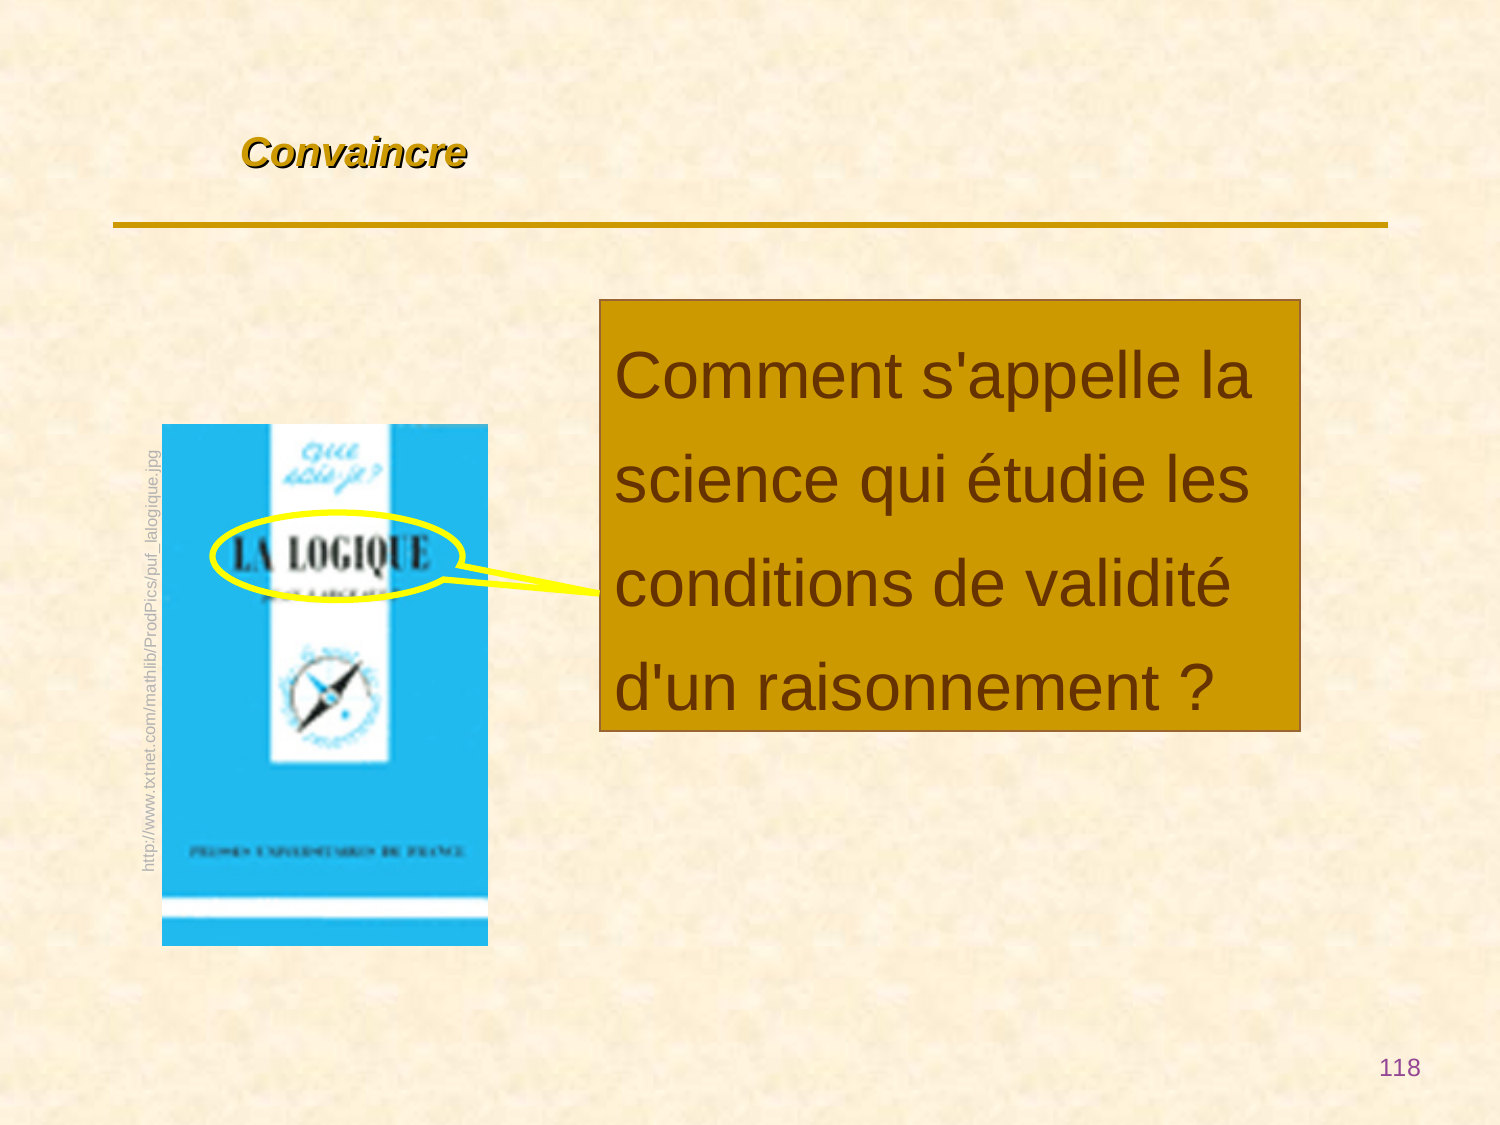

Convaincre
Comment s'appelle la science qui étudie les conditions de validité d'un raisonnement ?
http://www.txtnet.com/mathlib/ProdPics/puf_lalogique.jpg
118